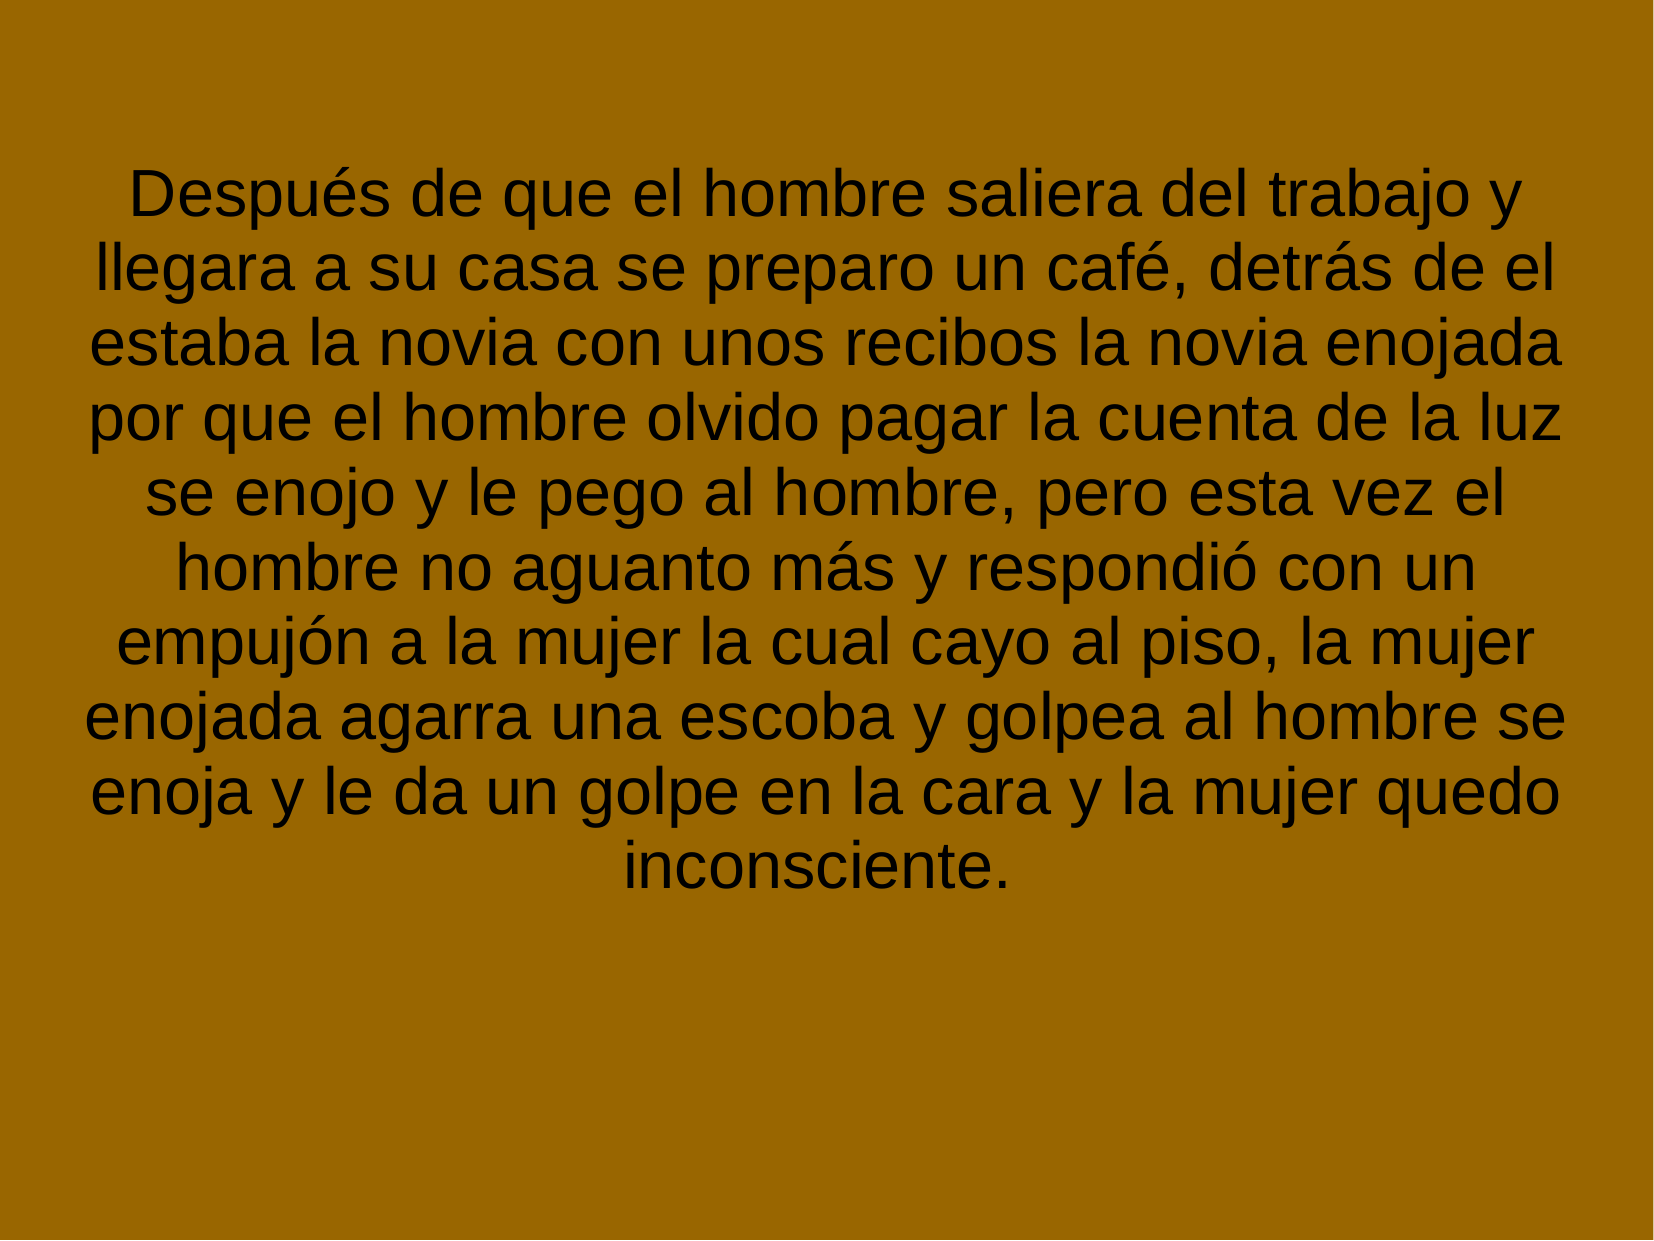

# Después de que el hombre saliera del trabajo y llegara a su casa se preparo un café, detrás de el estaba la novia con unos recibos la novia enojada por que el hombre olvido pagar la cuenta de la luz se enojo y le pego al hombre, pero esta vez el hombre no aguanto más y respondió con un empujón a la mujer la cual cayo al piso, la mujer enojada agarra una escoba y golpea al hombre se enoja y le da un golpe en la cara y la mujer quedo inconsciente.